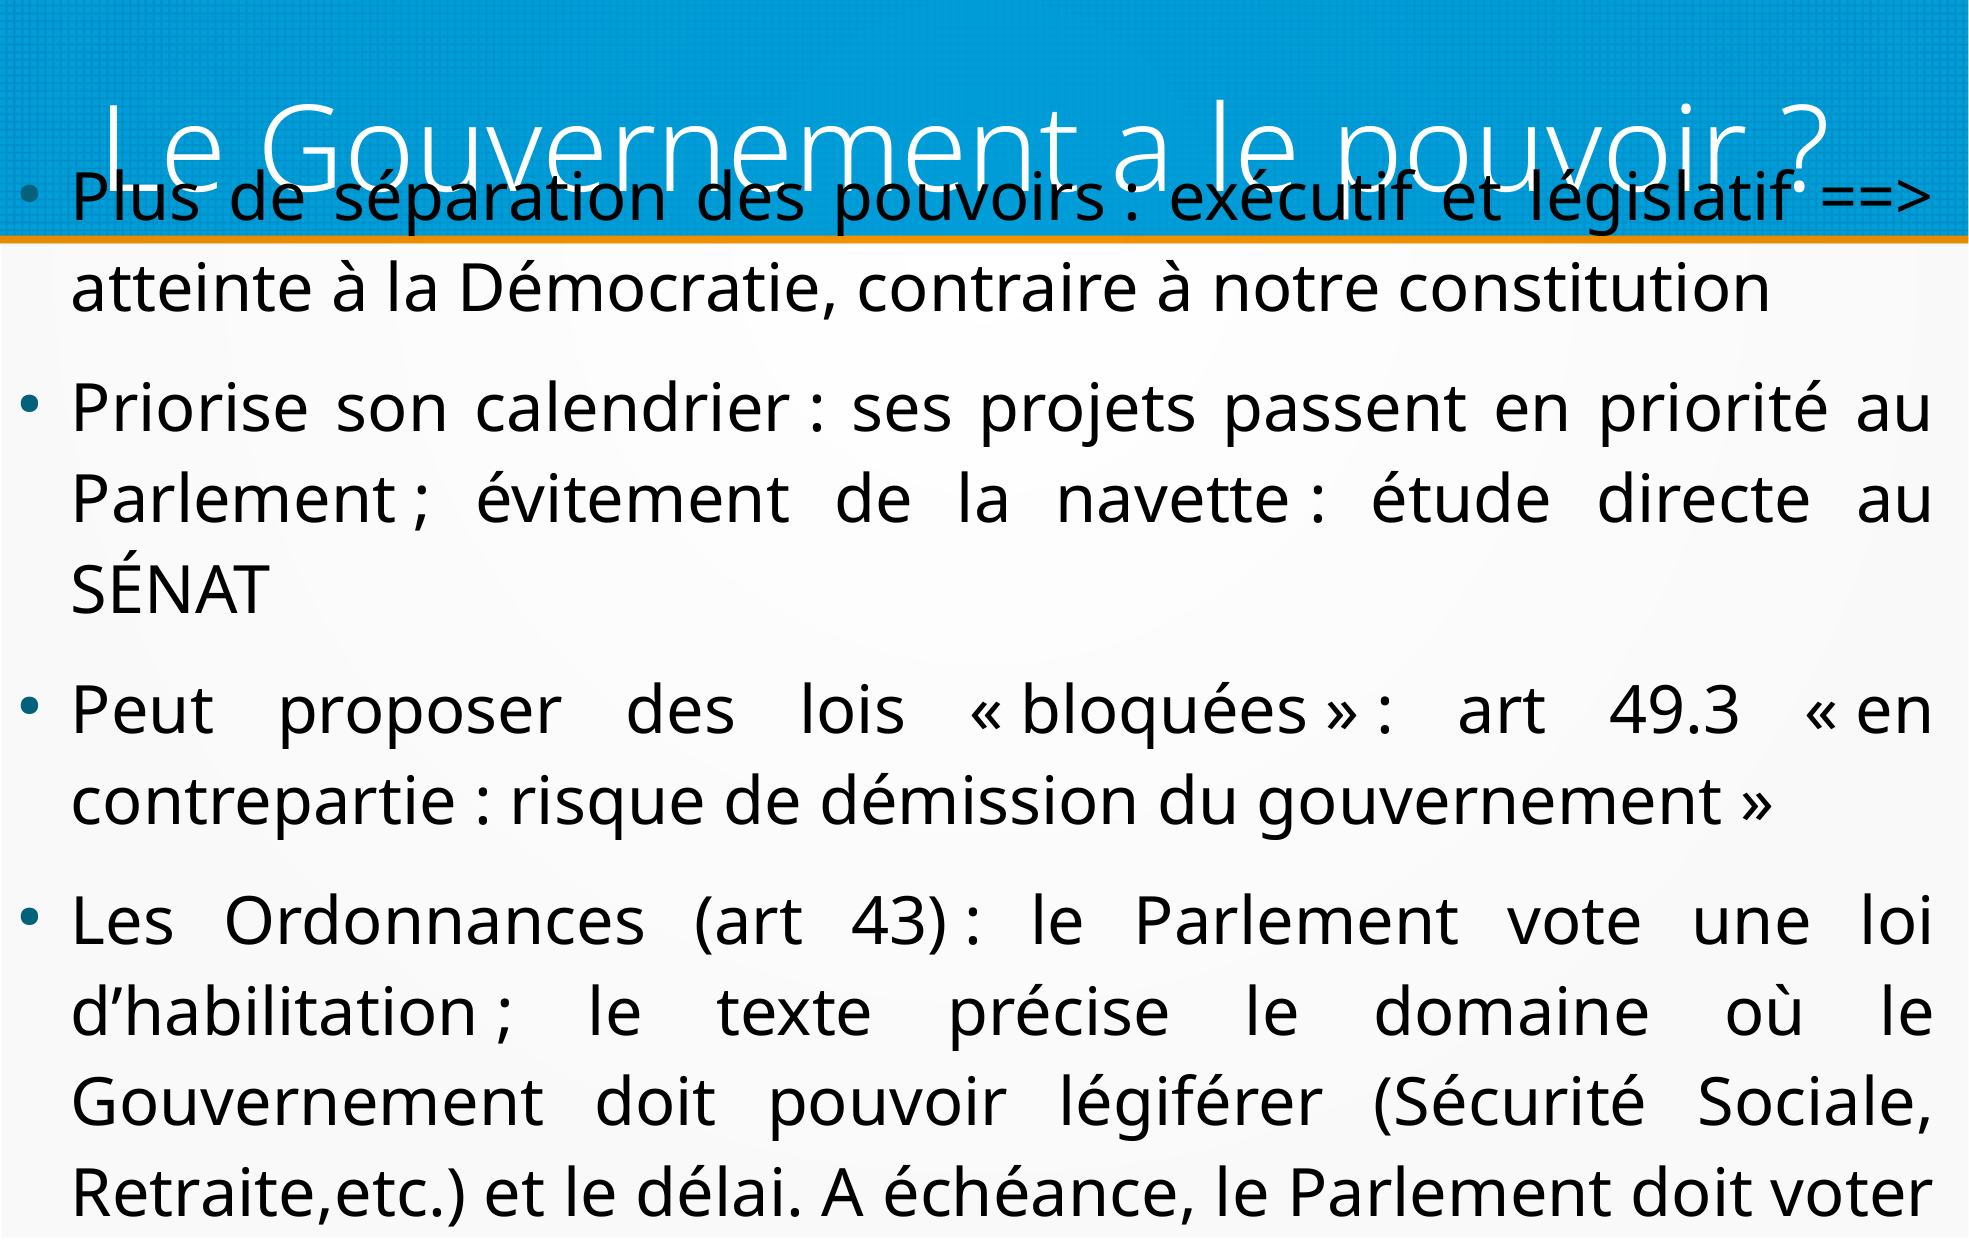

# Le Gouvernement a le pouvoir ?
Plus de séparation des pouvoirs : exécutif et législatif ==> atteinte à la Démocratie, contraire à notre constitution
Priorise son calendrier : ses projets passent en priorité au Parlement ; évitement de la navette : étude directe au SÉNAT
Peut proposer des lois « bloquées » : art 49.3 « en contrepartie : risque de démission du gouvernement »
Les Ordonnances (art 43) : le Parlement vote une loi d’habilitation ; le texte précise le domaine où le Gouvernement doit pouvoir légiférer (Sécurité Sociale, Retraite,etc.) et le délai. A échéance, le Parlement doit voter une loi de ratification